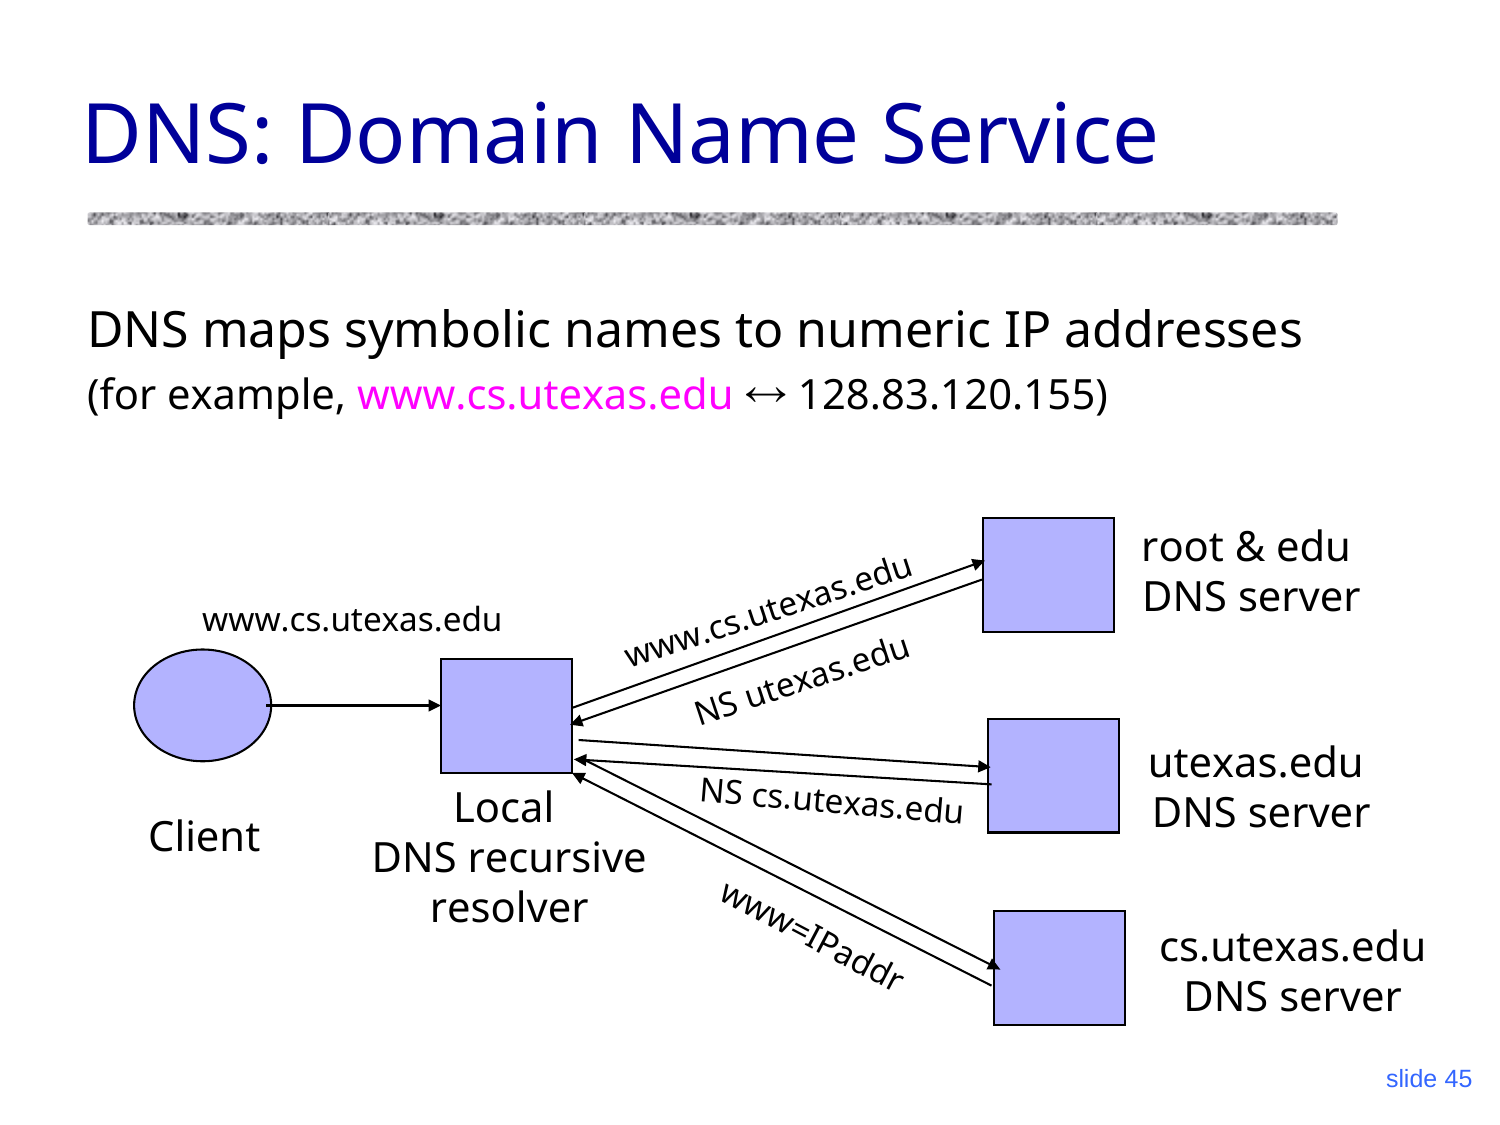

# DNS: Domain Name Service
DNS maps symbolic names to numeric IP addresses
(for example, www.cs.utexas.edu  128.83.120.155)
root & edu
DNS server
www.cs.utexas.edu
www.cs.utexas.edu
NS utexas.edu
utexas.edu
DNS server
NS cs.utexas.edu
Local
DNS recursive
resolver
Client
www=IPaddr
cs.utexas.edu
DNS server
slide